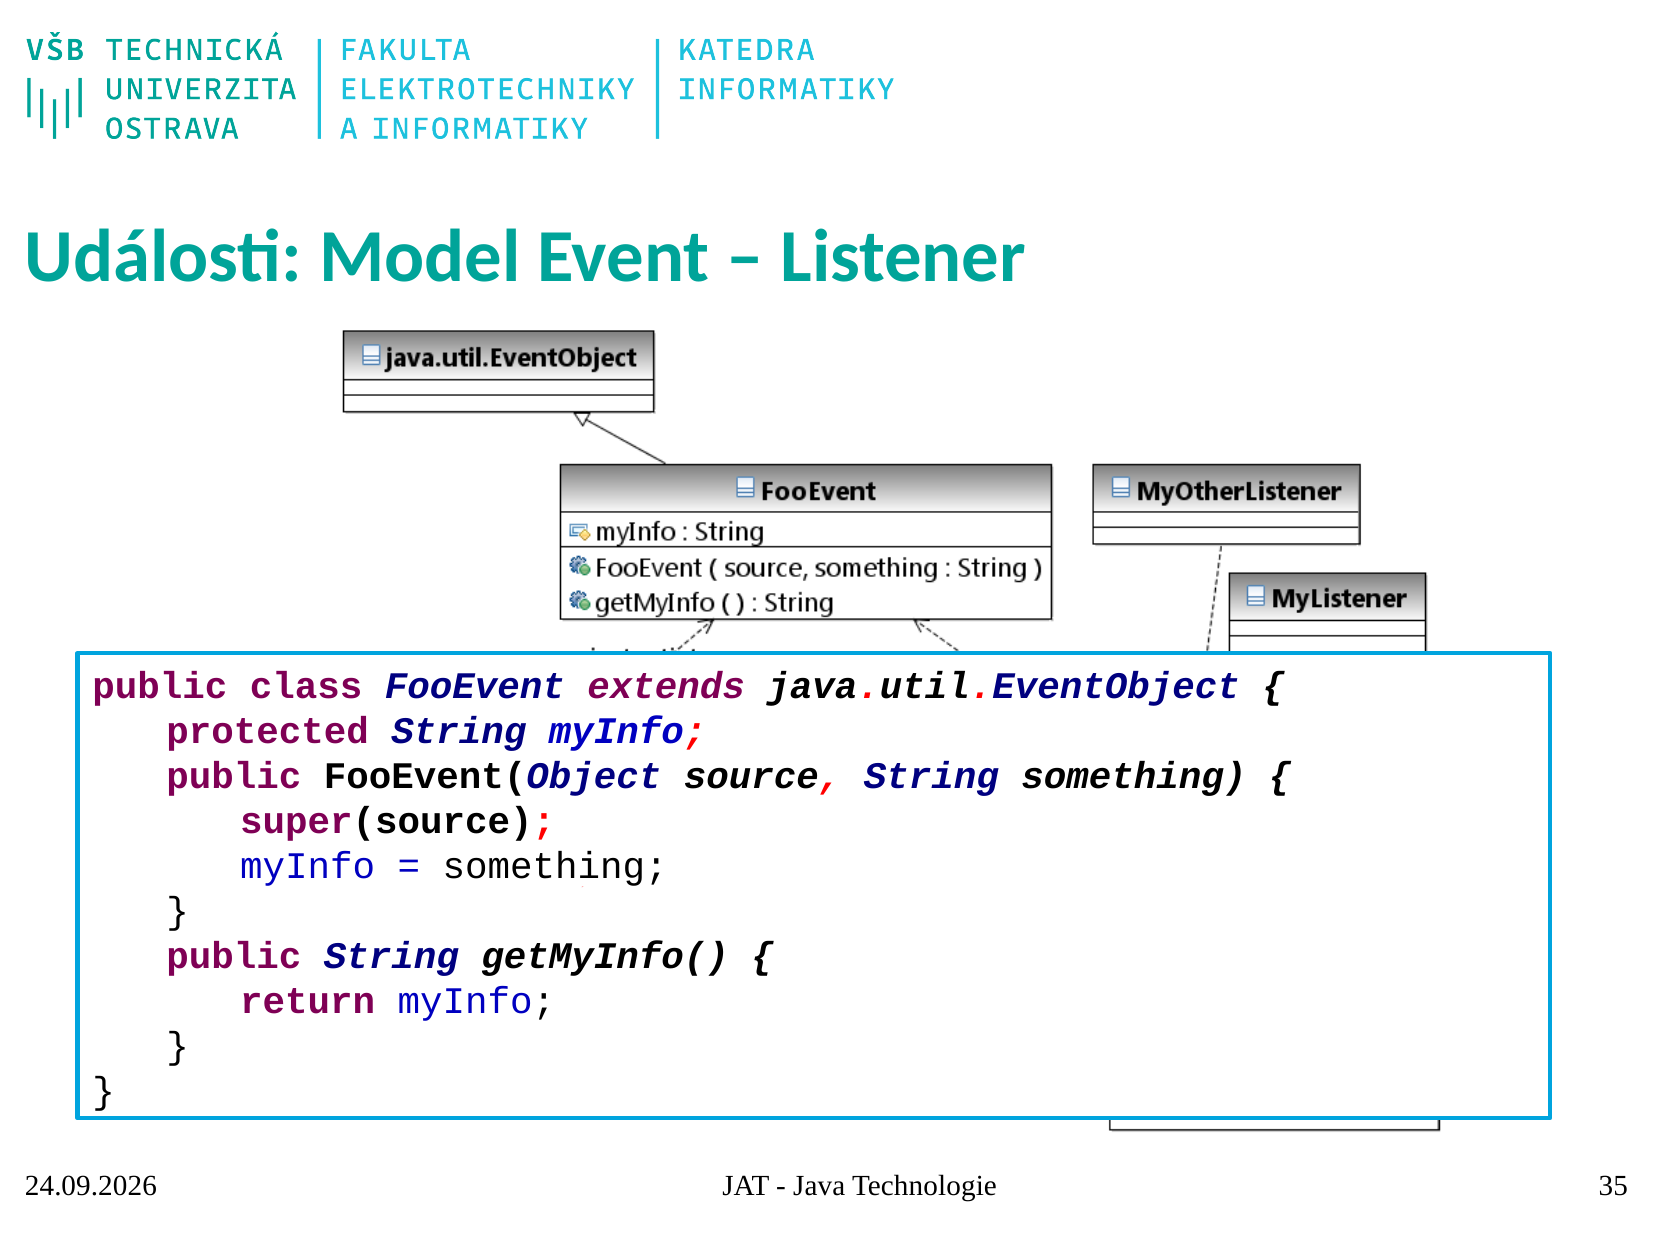

# Události: Model Event – Listener
public class FooEvent extends java.util.EventObject {
	protected String myInfo;
	public FooEvent(Object source, String something) {
		super(source);
		myInfo = something;
	}
	public String getMyInfo() {
		return myInfo;
	}
}
JAT - Java Technologie
35